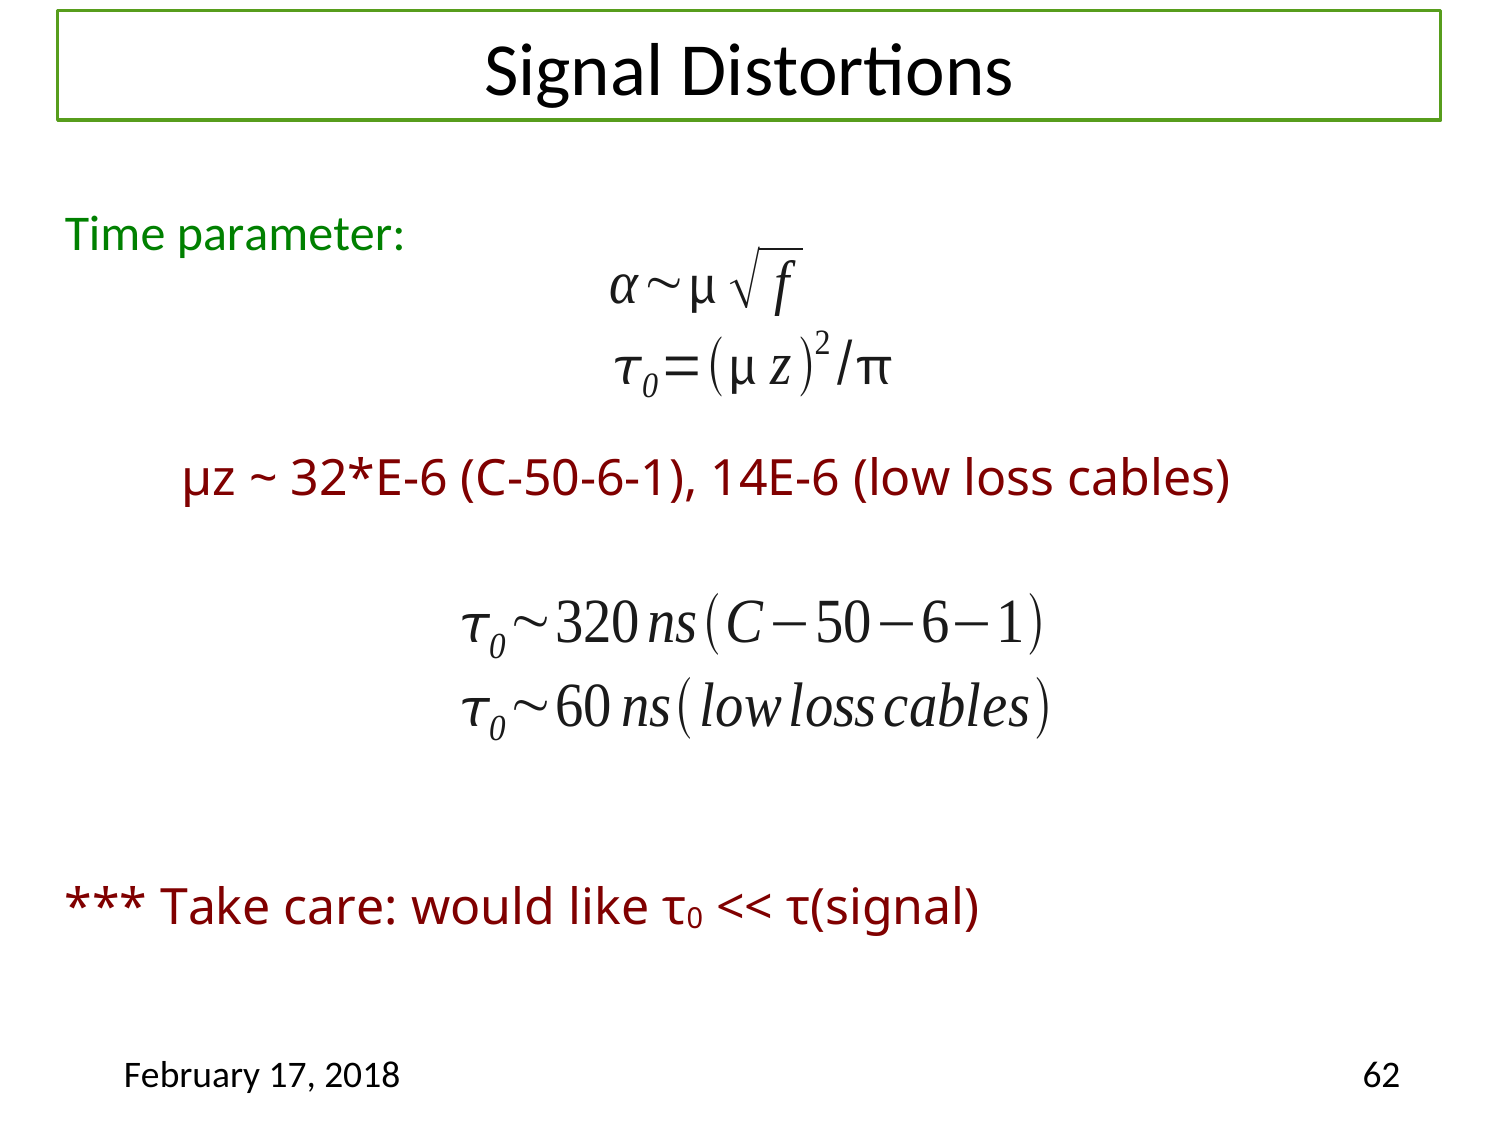

Signal Distortions
# Time parameter:
 μz ~ 32*E-6 (C-50-6-1), 14E-6 (low loss cables)‏
*** Take care: would like τ0 << τ(signal)‏
17 February 2018
62